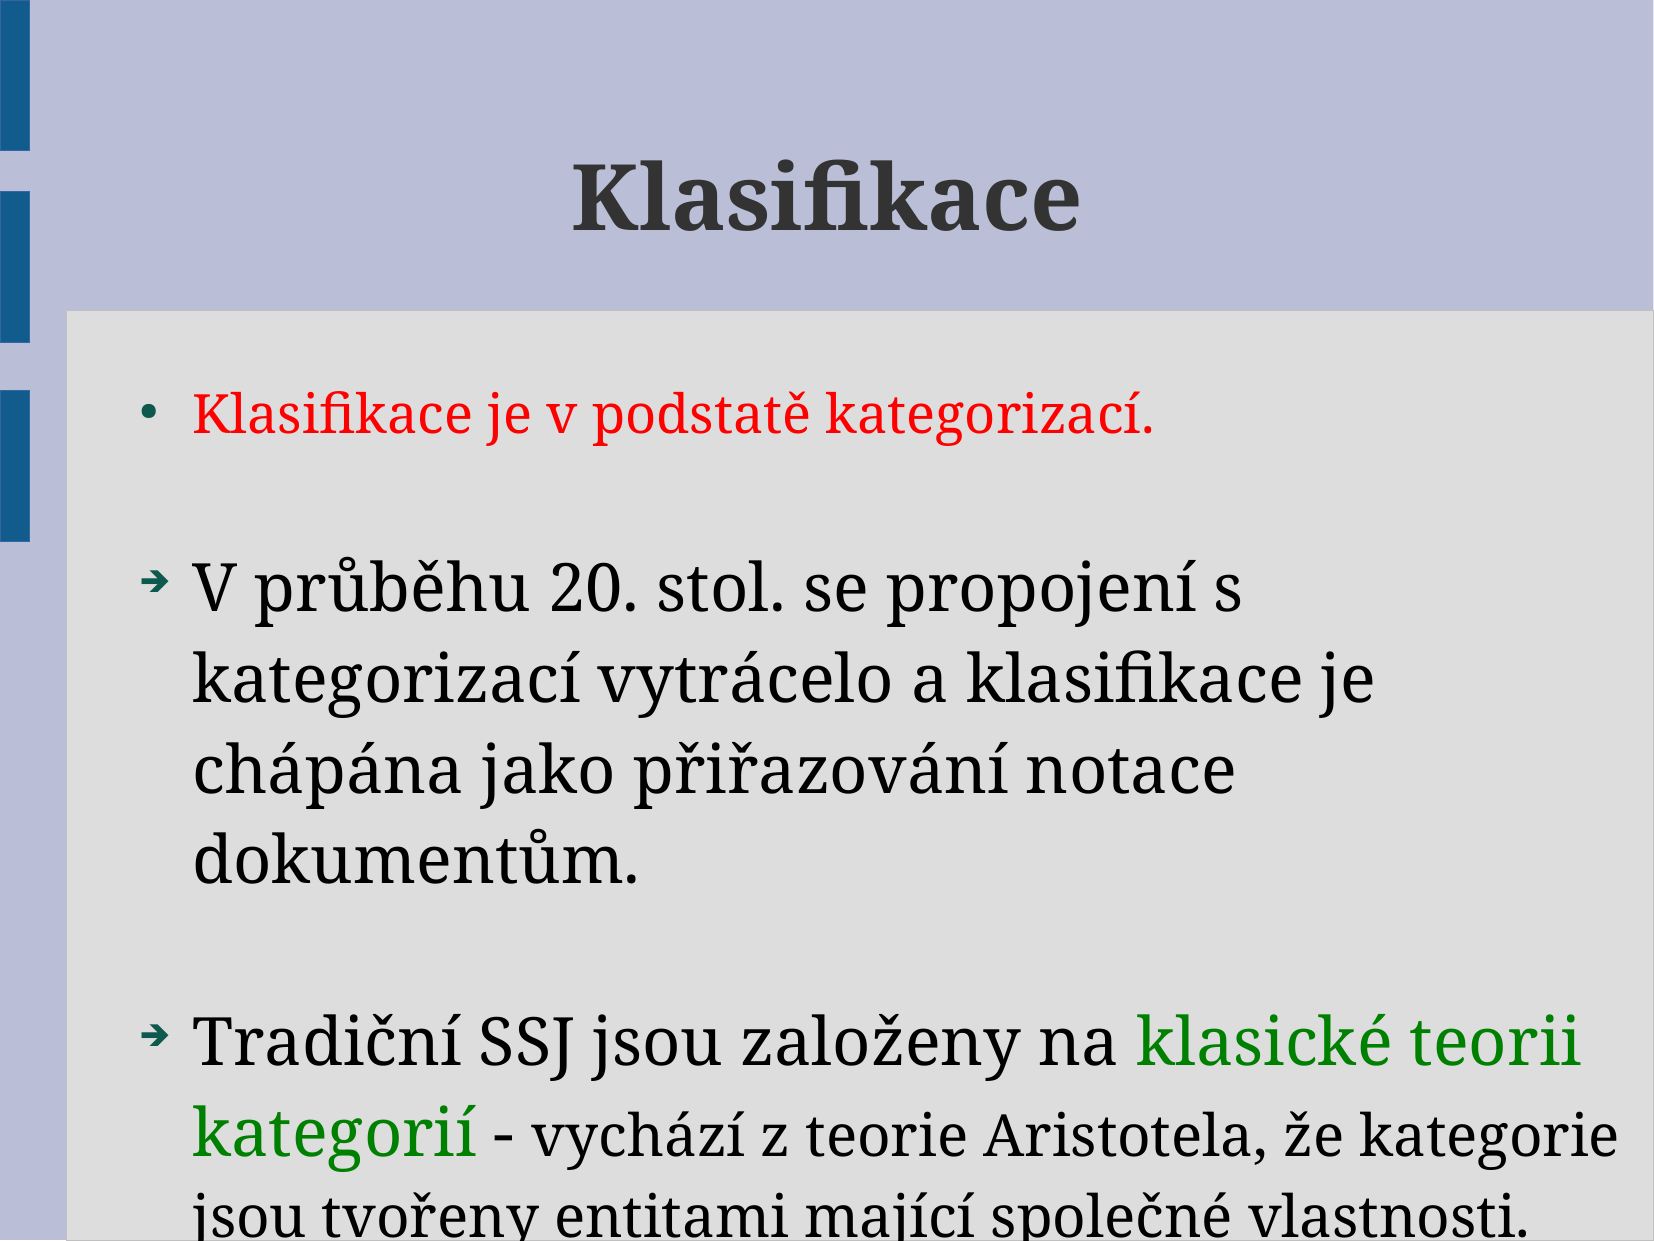

# Klasifikace
Klasifikace je v podstatě kategorizací.
V průběhu 20. stol. se propojení s kategorizací vytrácelo a klasifikace je chápána jako přiřazování notace dokumentům.
Tradiční SSJ jsou založeny na klasické teorii kategorií - vychází z teorie Aristotela, že kategorie jsou tvořeny entitami mající společné vlastnosti.